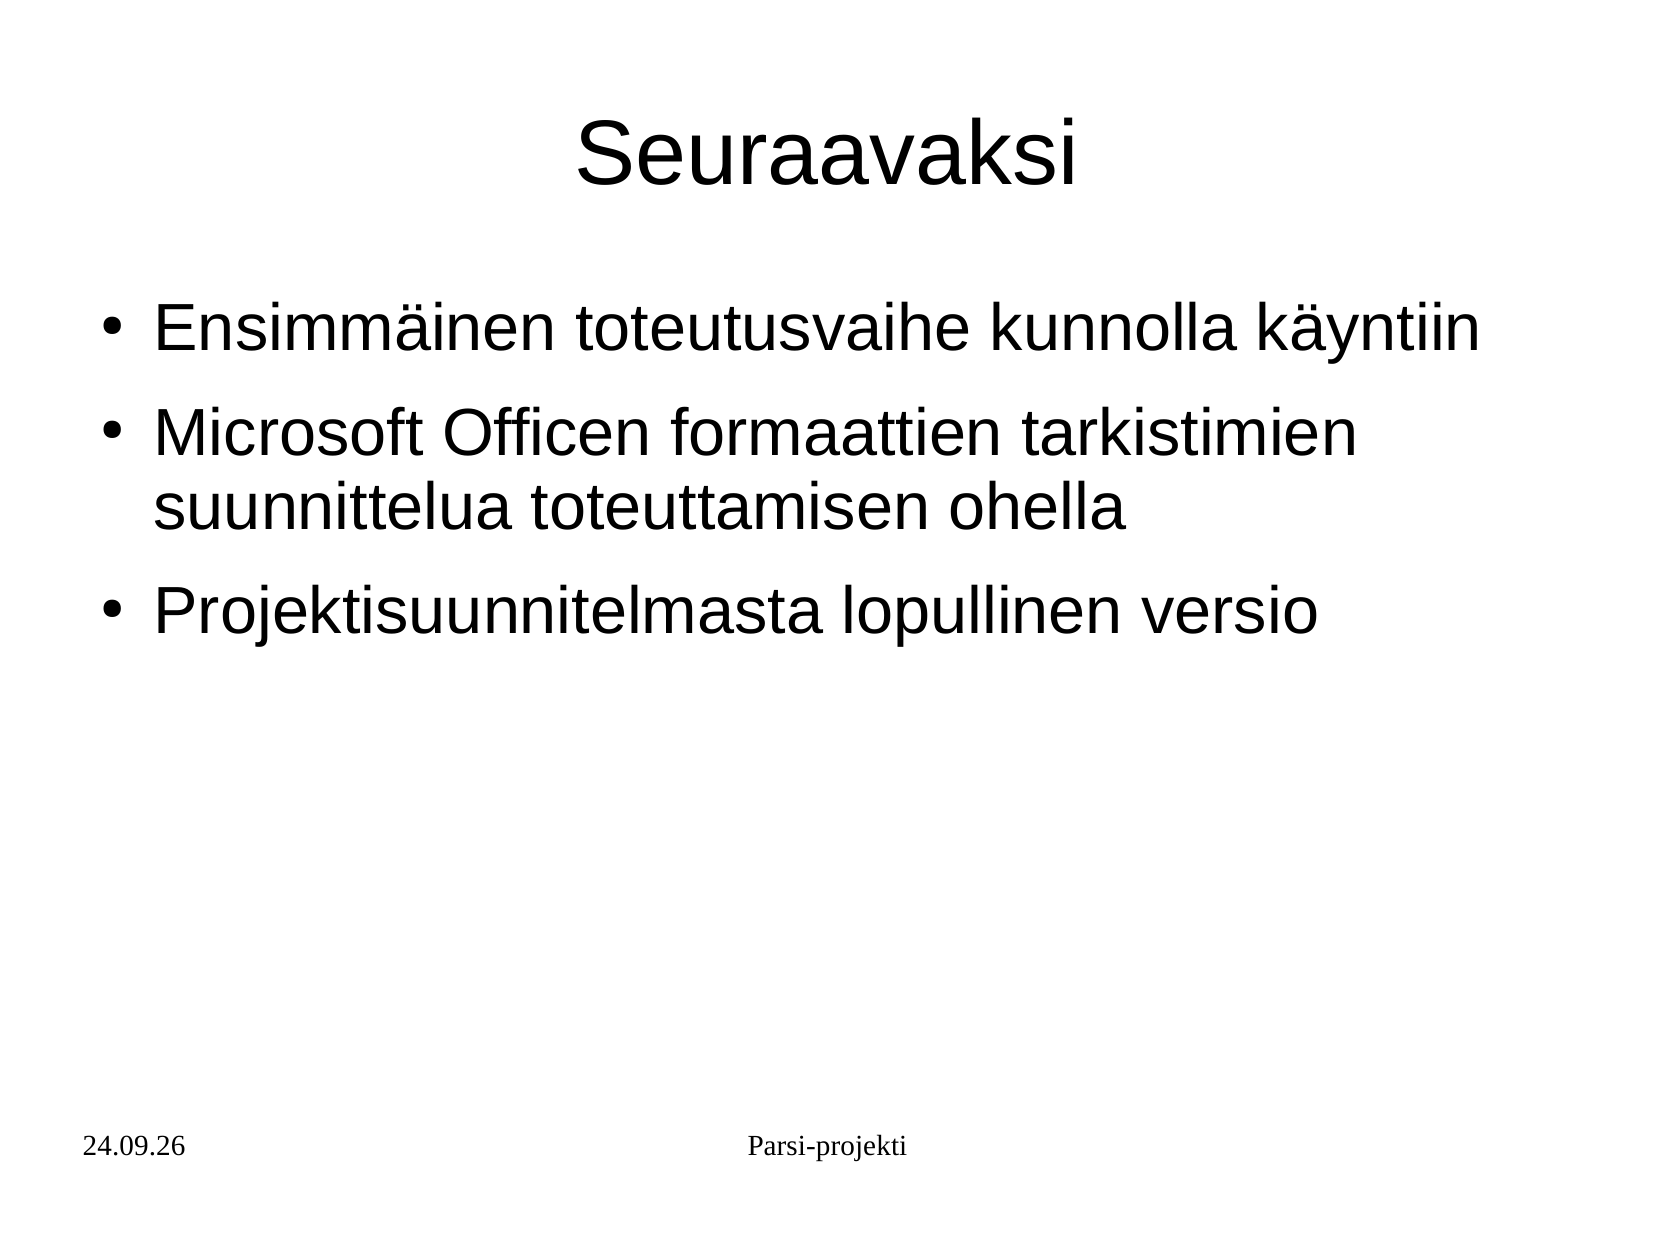

# Seuraavaksi
Ensimmäinen toteutusvaihe kunnolla käyntiin
Microsoft Officen formaattien tarkistimien suunnittelua toteuttamisen ohella
Projektisuunnitelmasta lopullinen versio
Parsi-projekti